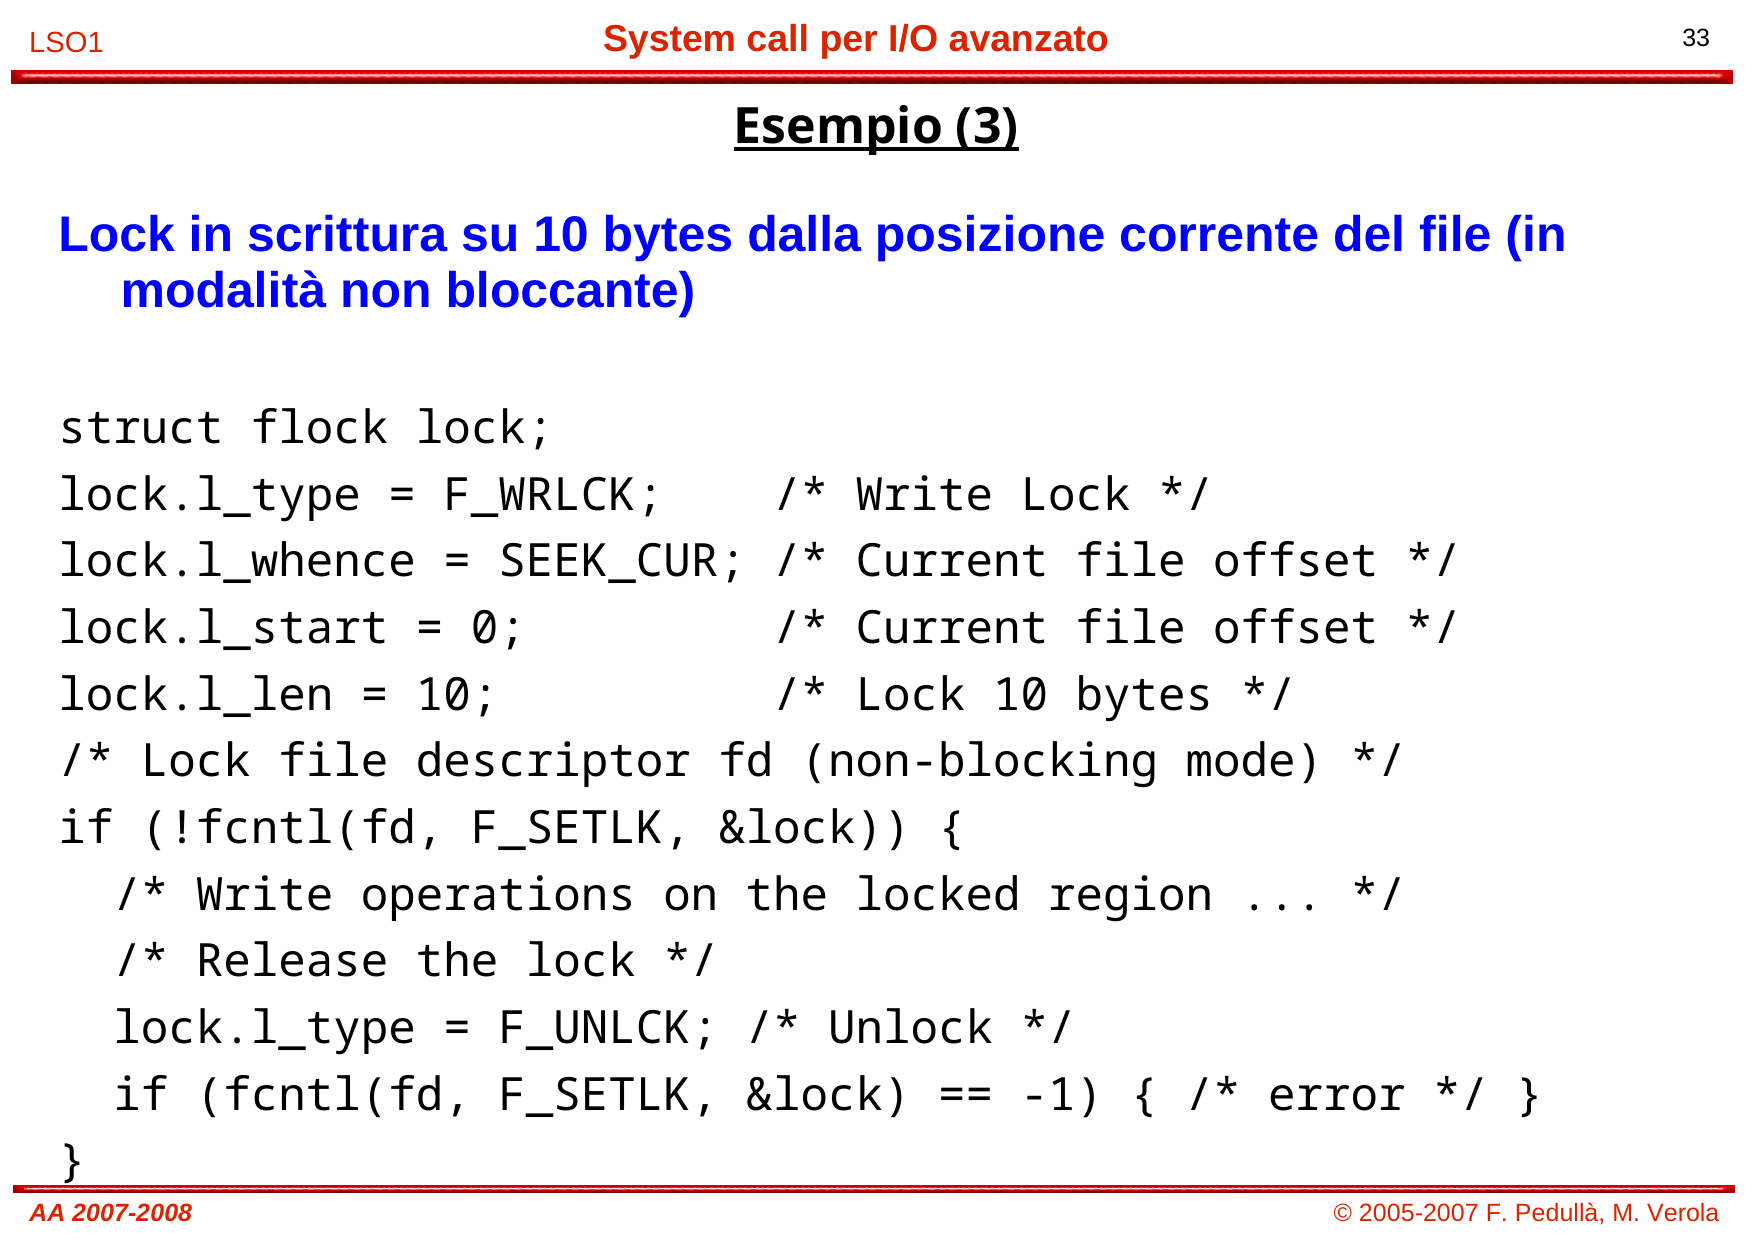

# Esempio (3)
Lock in scrittura su 10 bytes dalla posizione corrente del file (in modalità non bloccante)
struct flock lock;
lock.l_type = F_WRLCK; /* Write Lock */
lock.l_whence = SEEK_CUR; /* Current file offset */
lock.l_start = 0; /* Current file offset */
lock.l_len = 10; /* Lock 10 bytes */
/* Lock file descriptor fd (non-blocking mode) */
if (!fcntl(fd, F_SETLK, &lock)) {
 /* Write operations on the locked region ... */
 /* Release the lock */
 lock.l_type = F_UNLCK; /* Unlock */
 if (fcntl(fd, F_SETLK, &lock) == -1) { /* error */ }
}